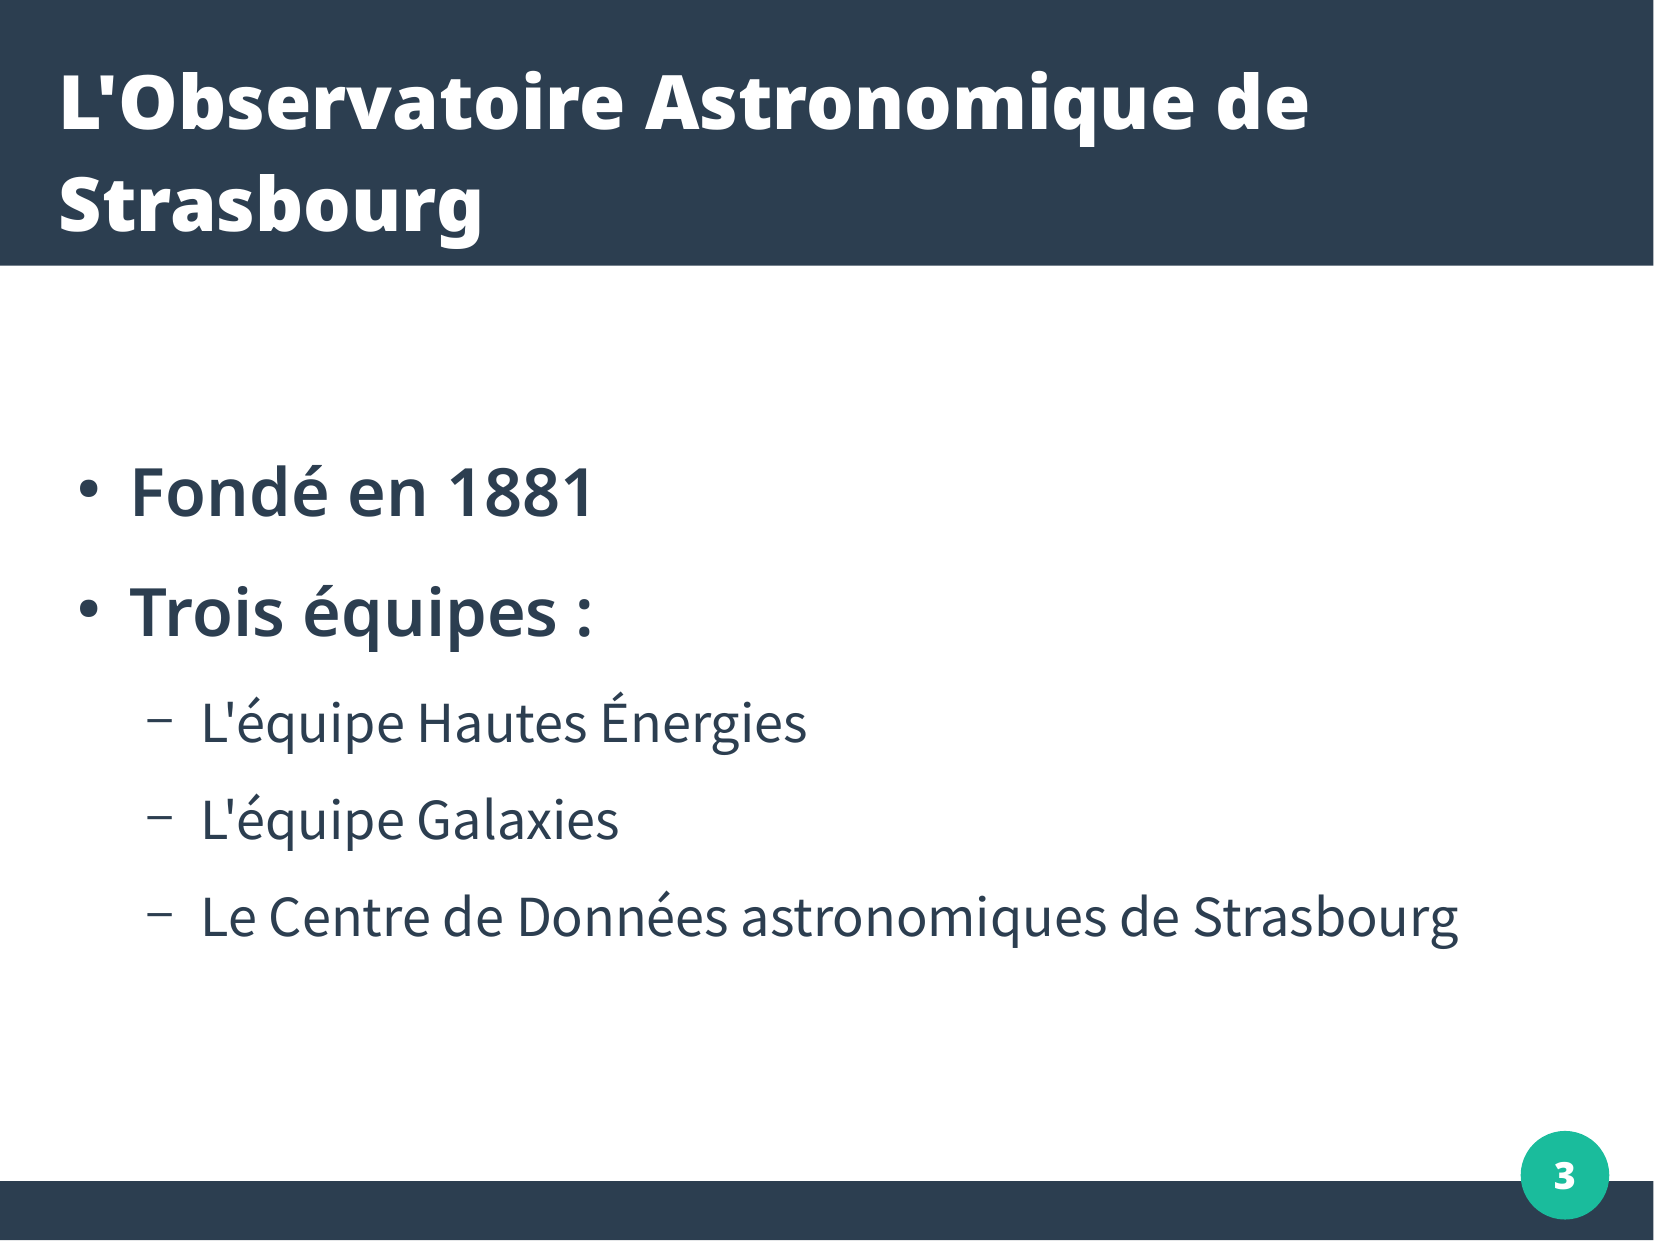

# L'Observatoire Astronomique de Strasbourg
Fondé en 1881
Trois équipes :
L'équipe Hautes Énergies
L'équipe Galaxies
Le Centre de Données astronomiques de Strasbourg
3